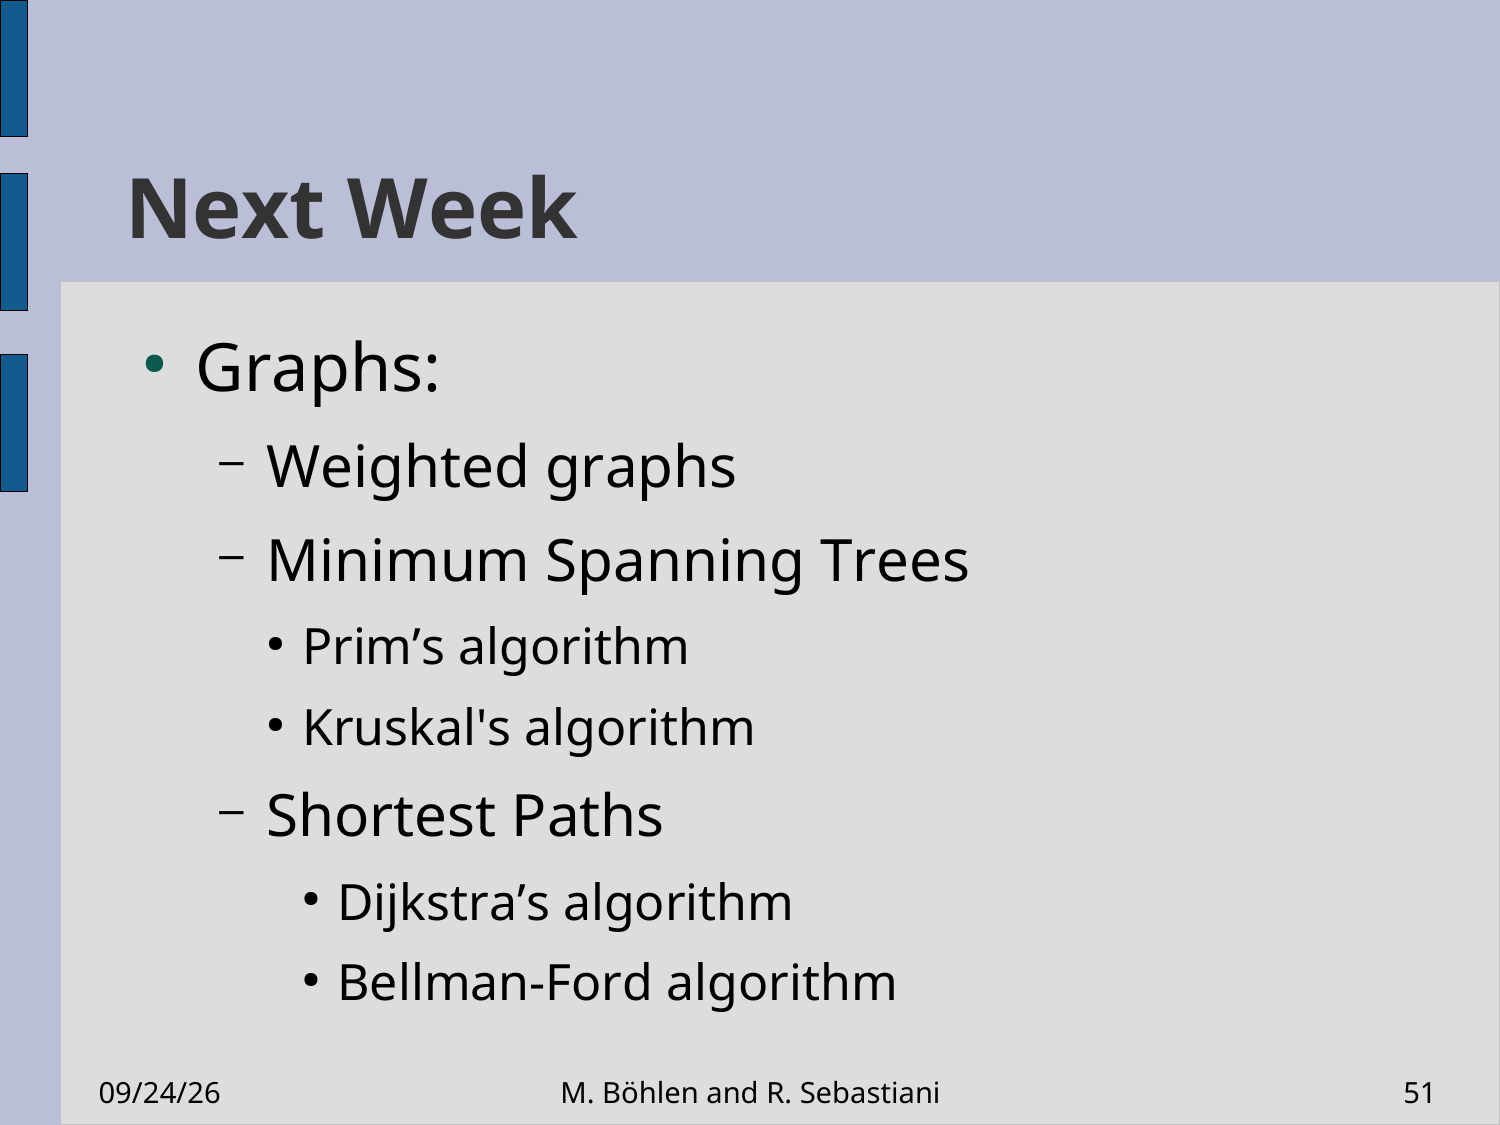

# Next Week
Graphs:
Weighted graphs
Minimum Spanning Trees
Prim’s algorithm
Kruskal's algorithm
Shortest Paths
Dijkstra’s algorithm
Bellman-Ford algorithm
M. Böhlen and R. Sebastiani
51